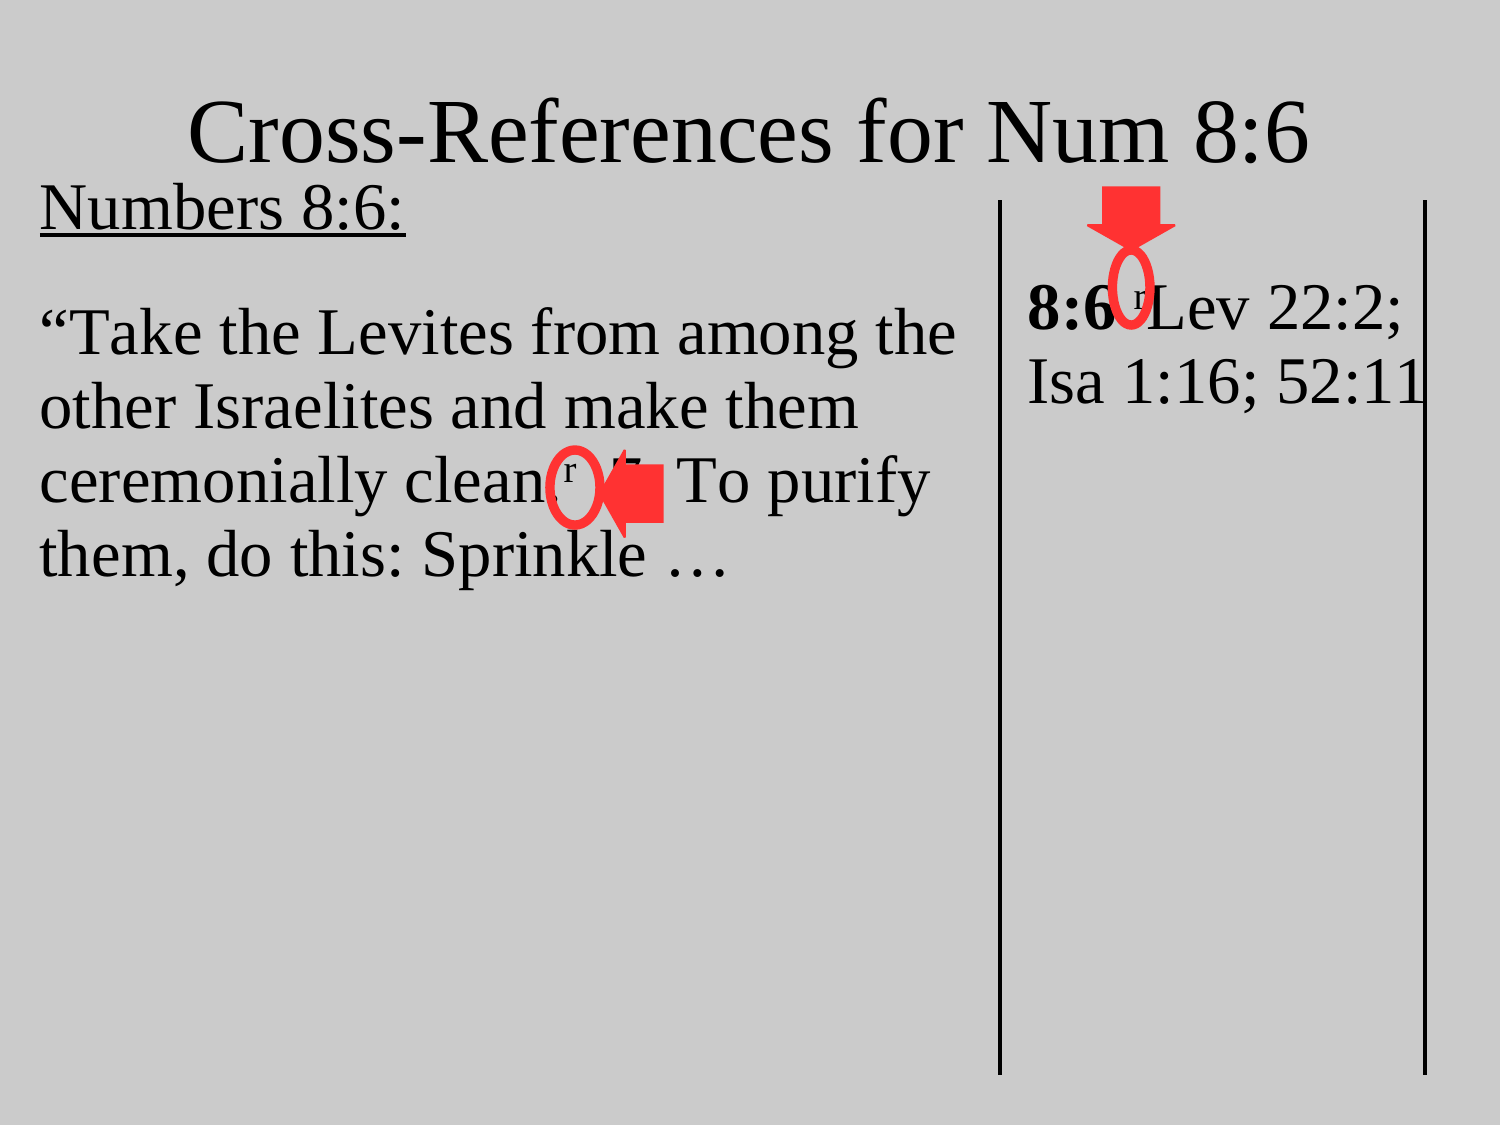

# Cross-References for Num 8:6
Numbers 8:6:
8:6 rLev 22:2;
Isa 1:16; 52:11
“Take the Levites from among the other Israelites and make them ceremonially clean.r 7 To purify them, do this: Sprinkle …